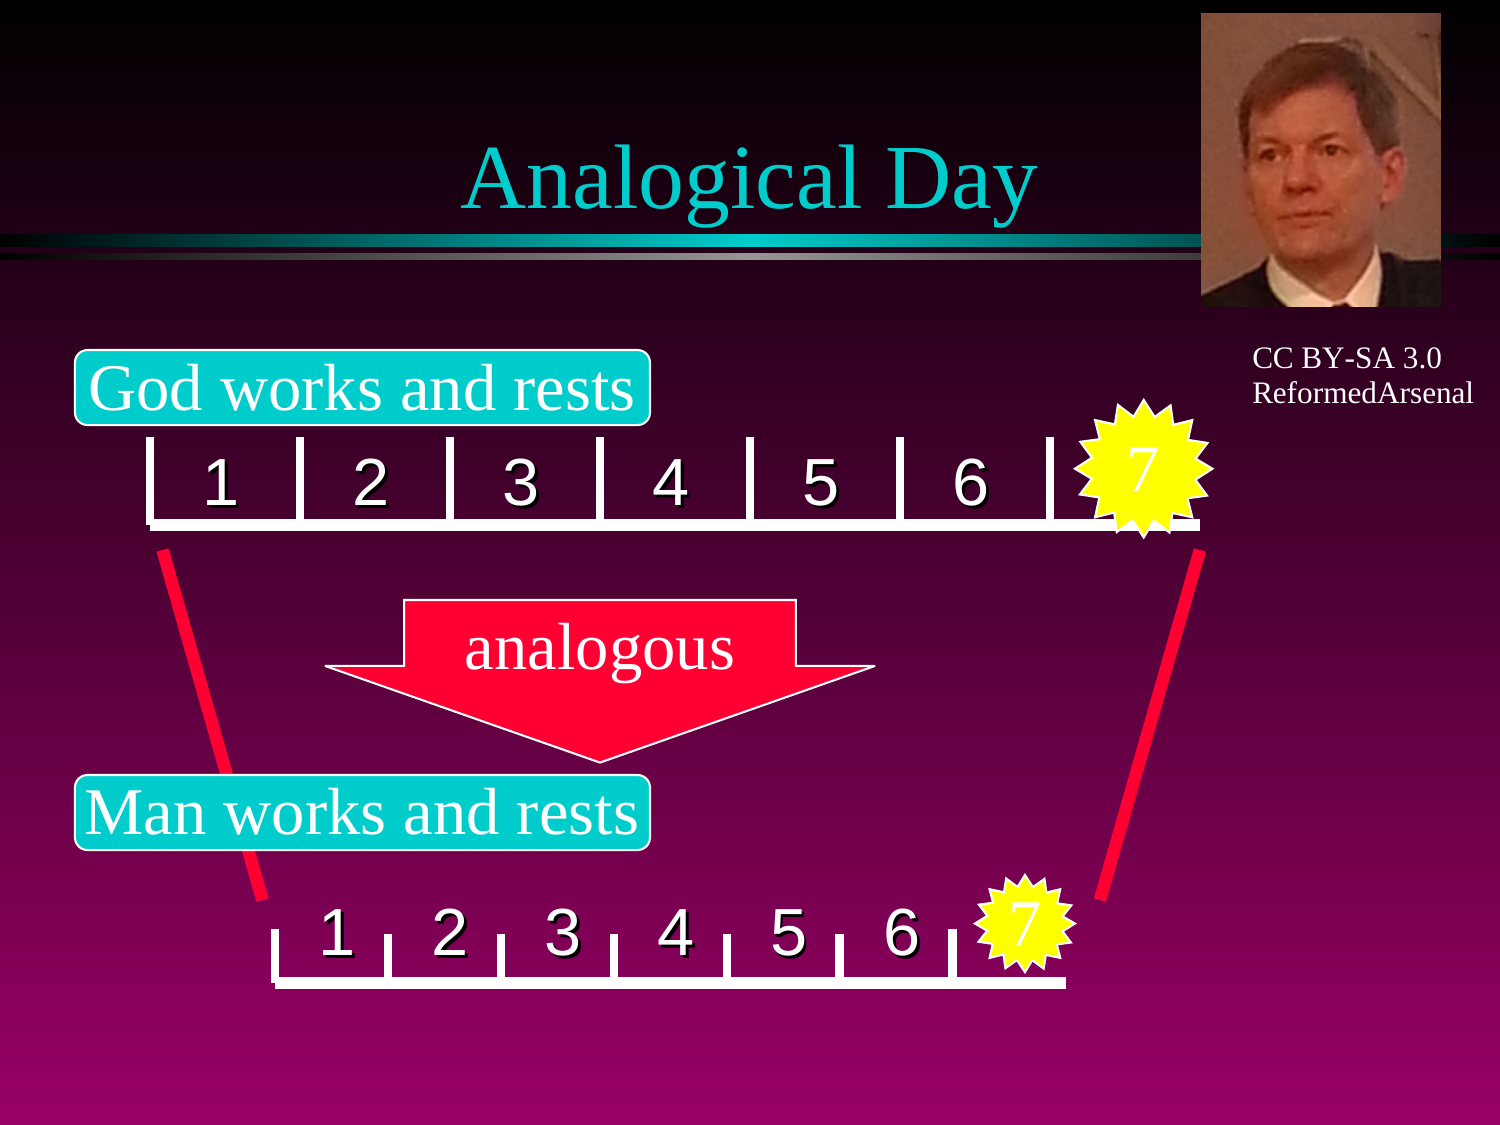

# Analogical Day
CC BY-SA 3.0 ReformedArsenal
God works and rests
7
1
2
3
4
5
6
analogous
Man works and rests
7
1
2
3
4
5
6